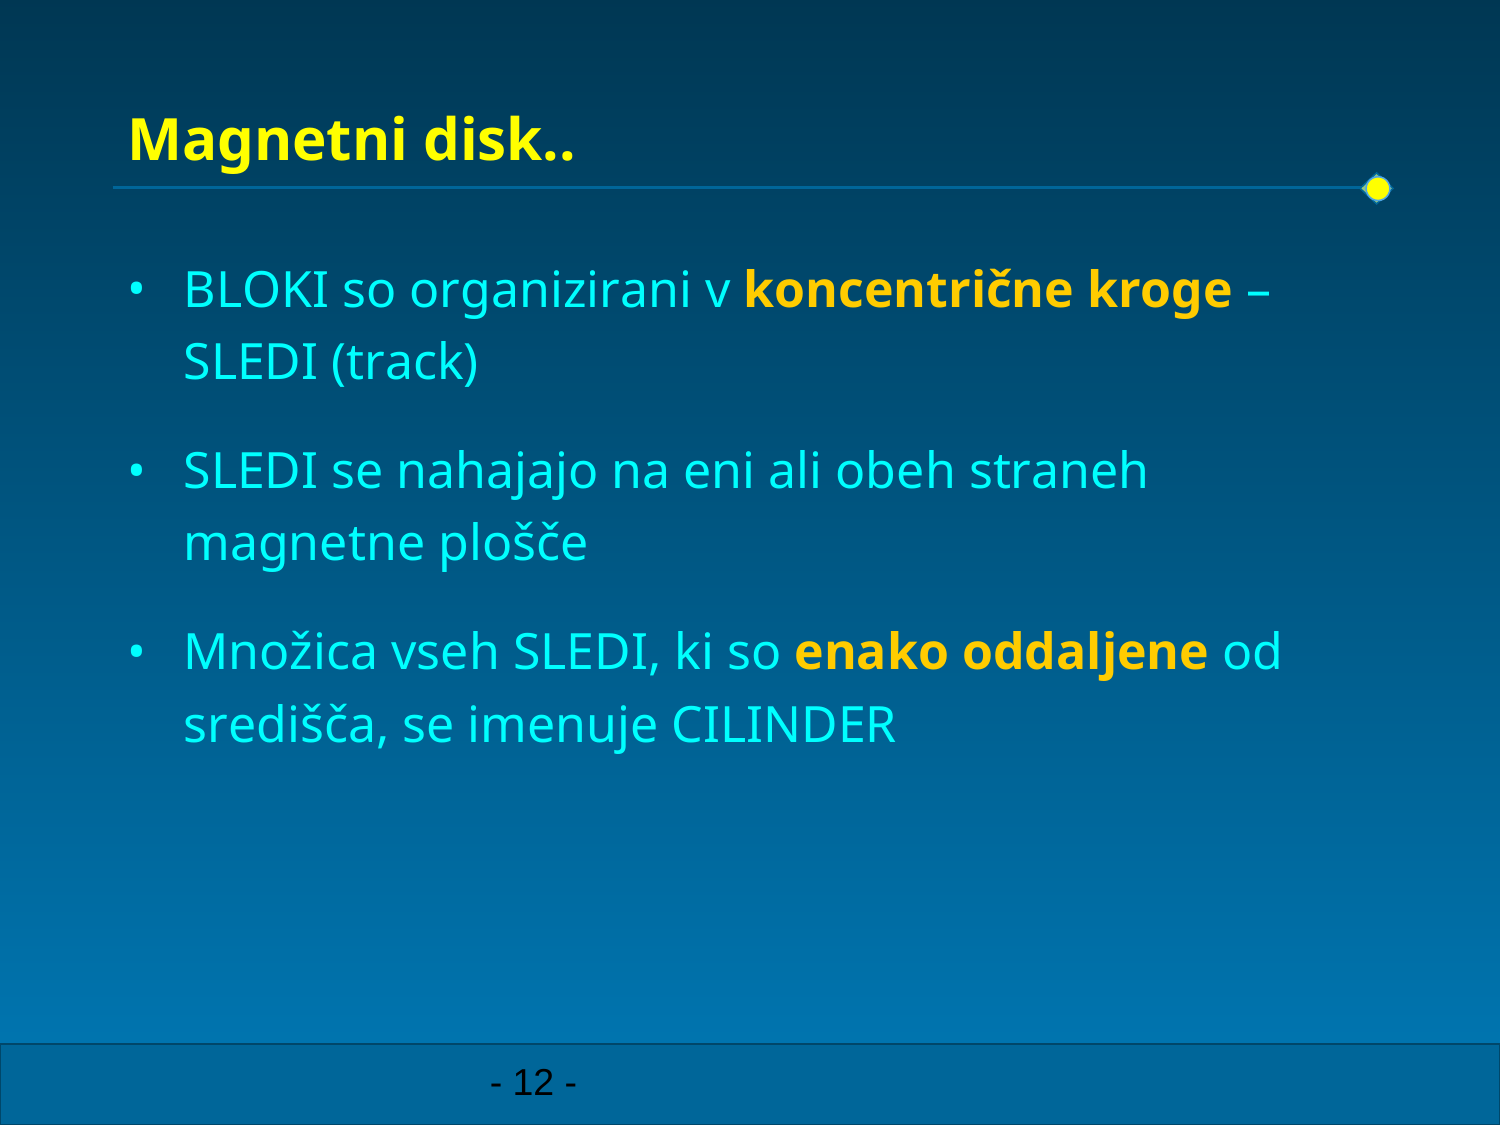

# Magnetni disk..
BLOKI so organizirani v koncentrične kroge – SLEDI (track)
SLEDI se nahajajo na eni ali obeh straneh magnetne plošče
Množica vseh SLEDI, ki so enako oddaljene od središča, se imenuje CILINDER